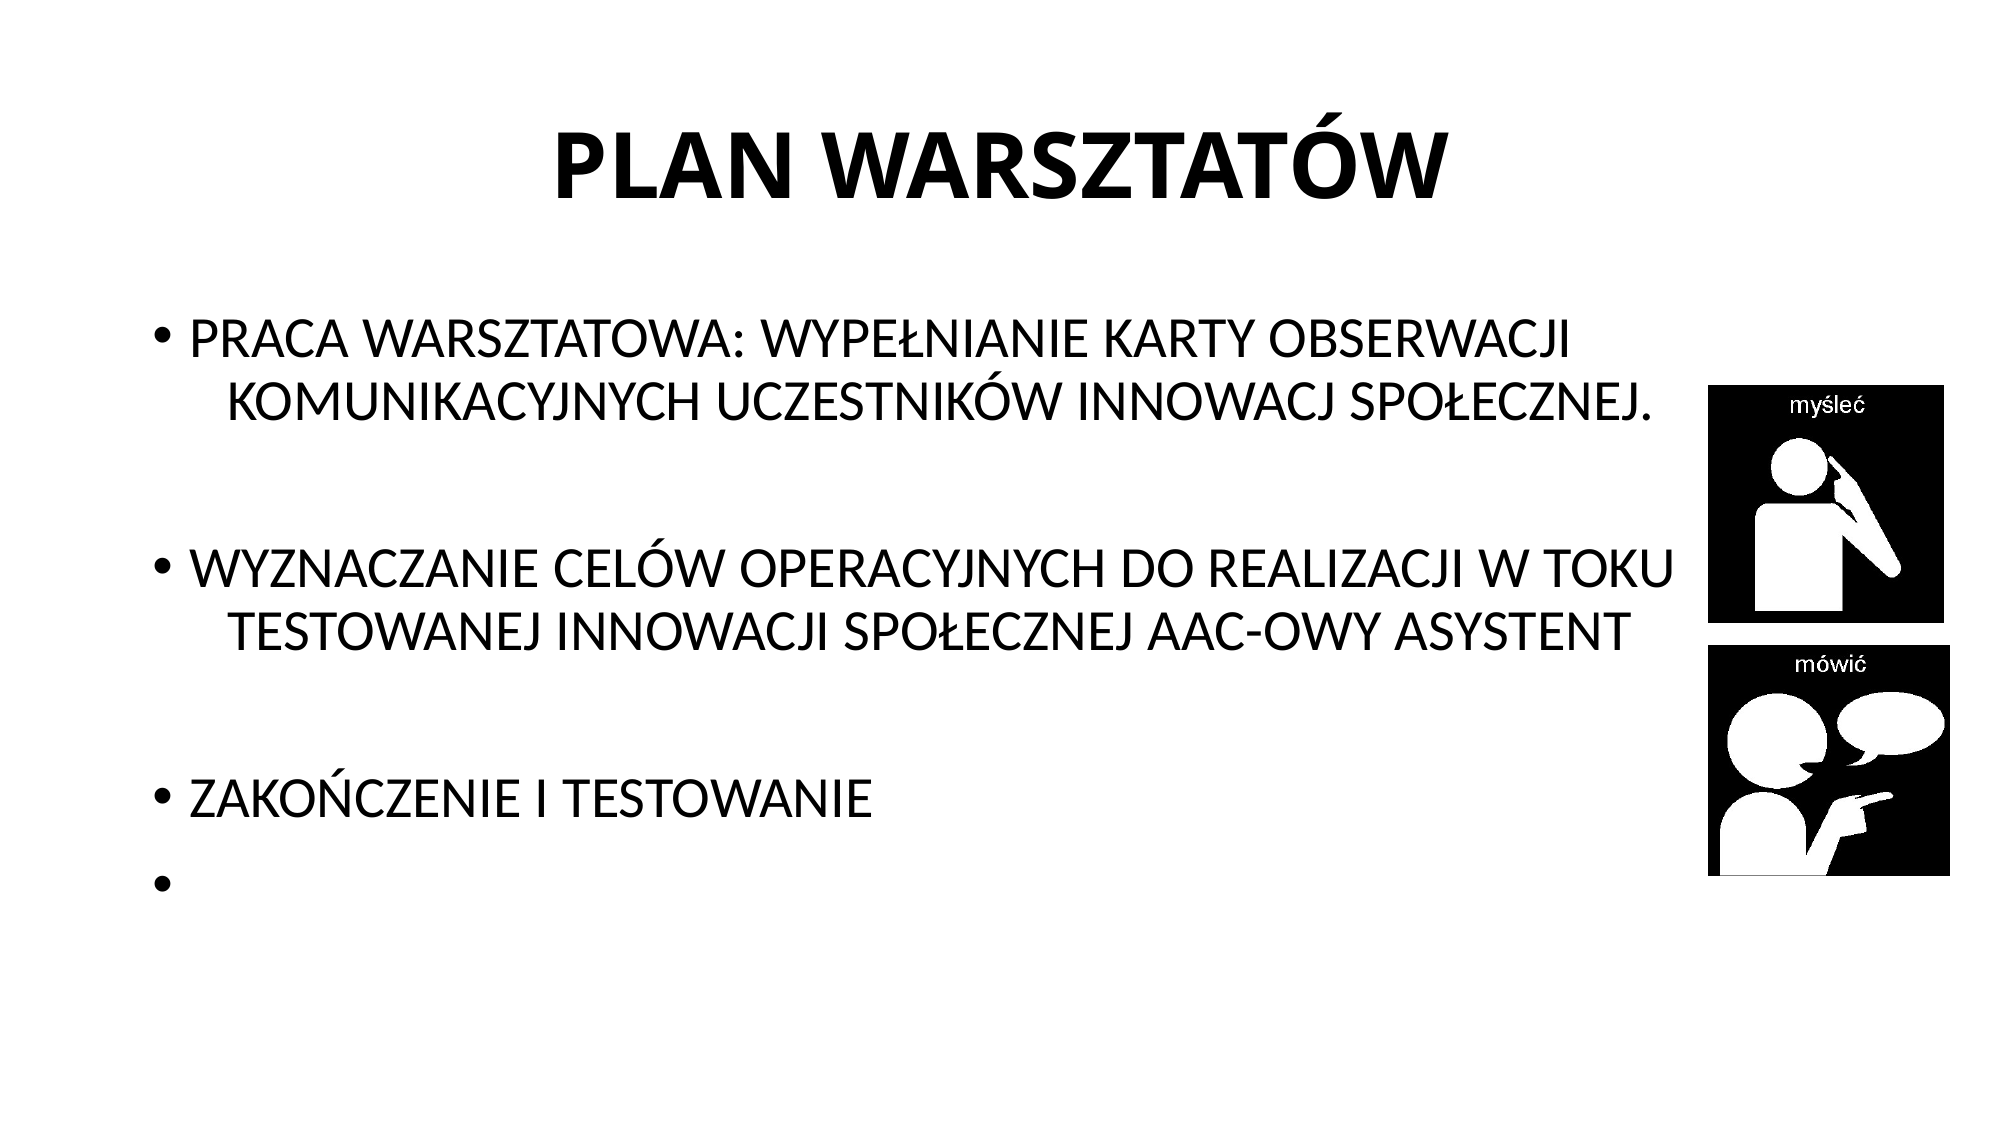

# PLAN WARSZTATÓW
PRACA WARSZTATOWA: WYPEŁNIANIE KARTY OBSERWACJI KOMUNIKACYJNYCH UCZESTNIKÓW INNOWACJ SPOŁECZNEJ.
WYZNACZANIE CELÓW OPERACYJNYCH DO REALIZACJI W TOKU TESTOWANEJ INNOWACJI SPOŁECZNEJ AAC-OWY ASYSTENT
ZAKOŃCZENIE I TESTOWANIE